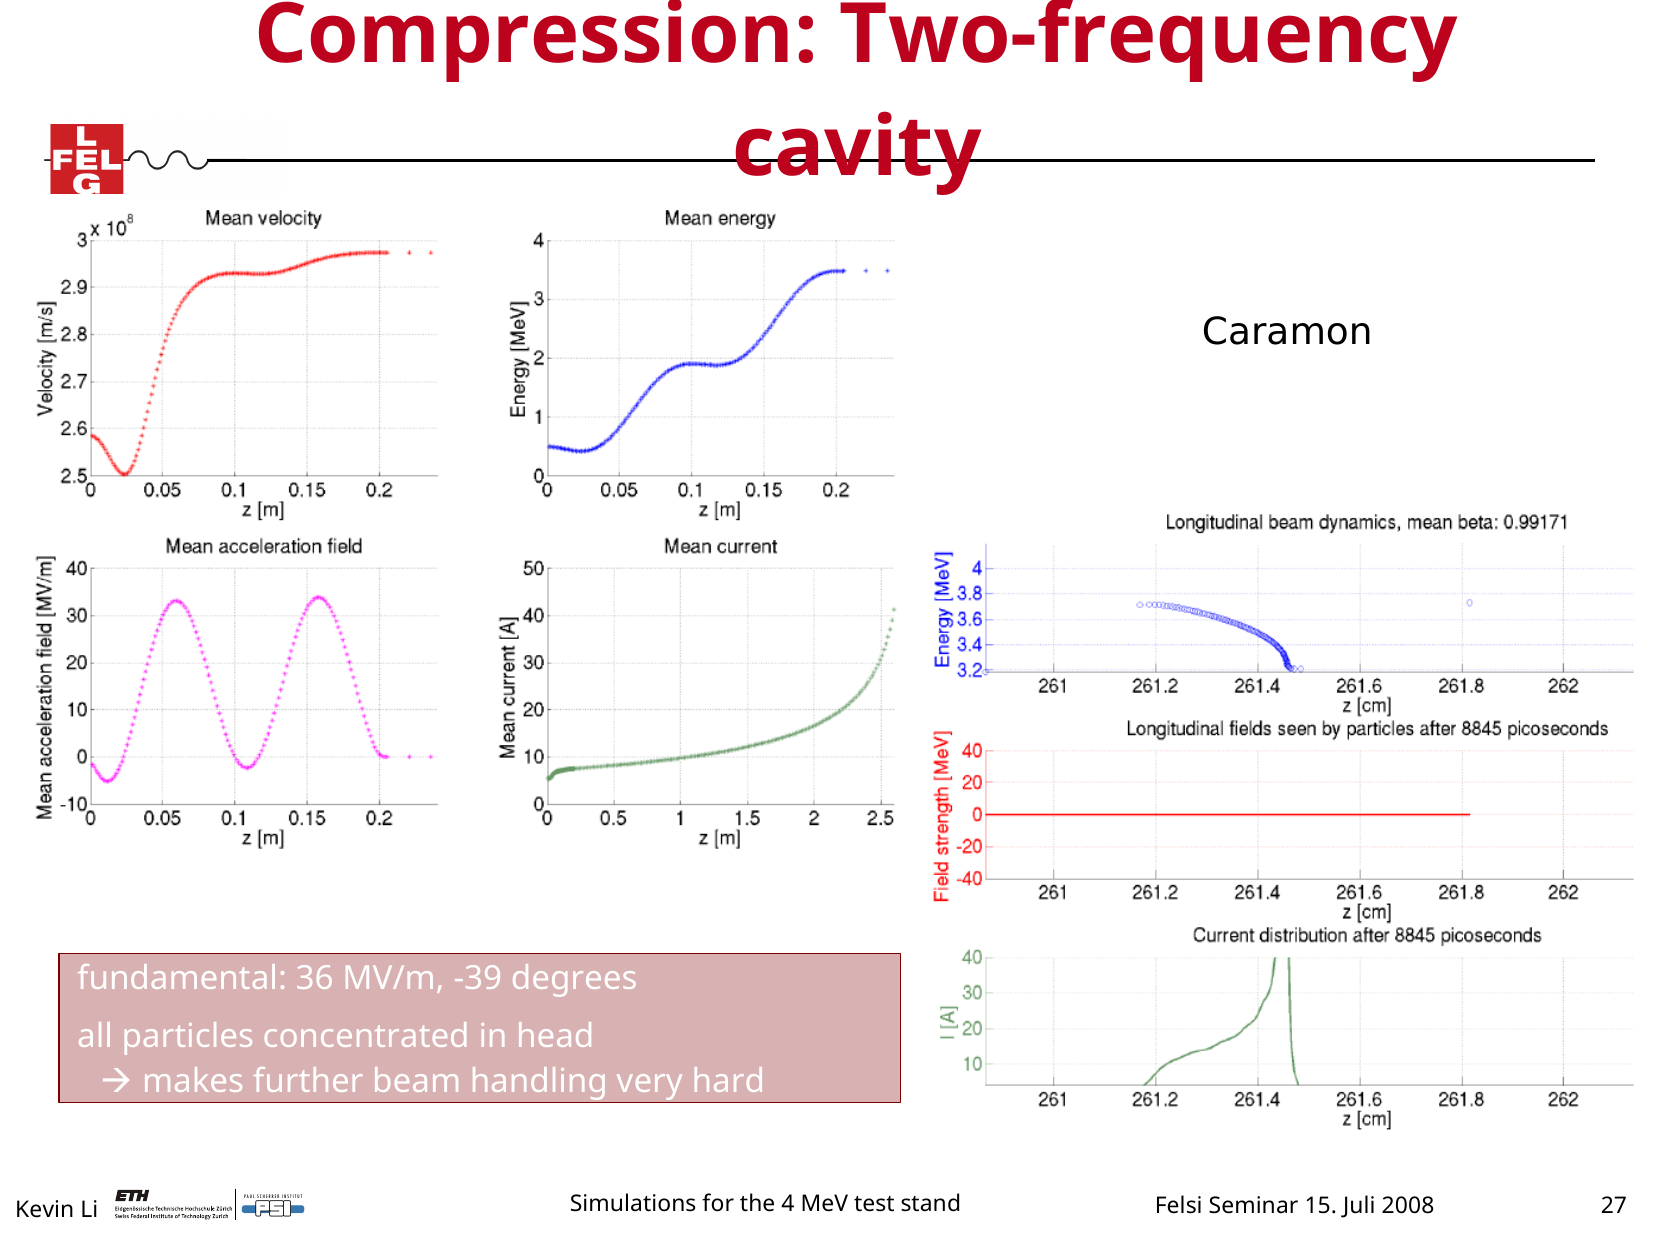

# Compression: Two-frequency cavity
Caramon
fundamental: 36 MV/m, -39 degrees
all particles concentrated in head
 makes further beam handling very hard